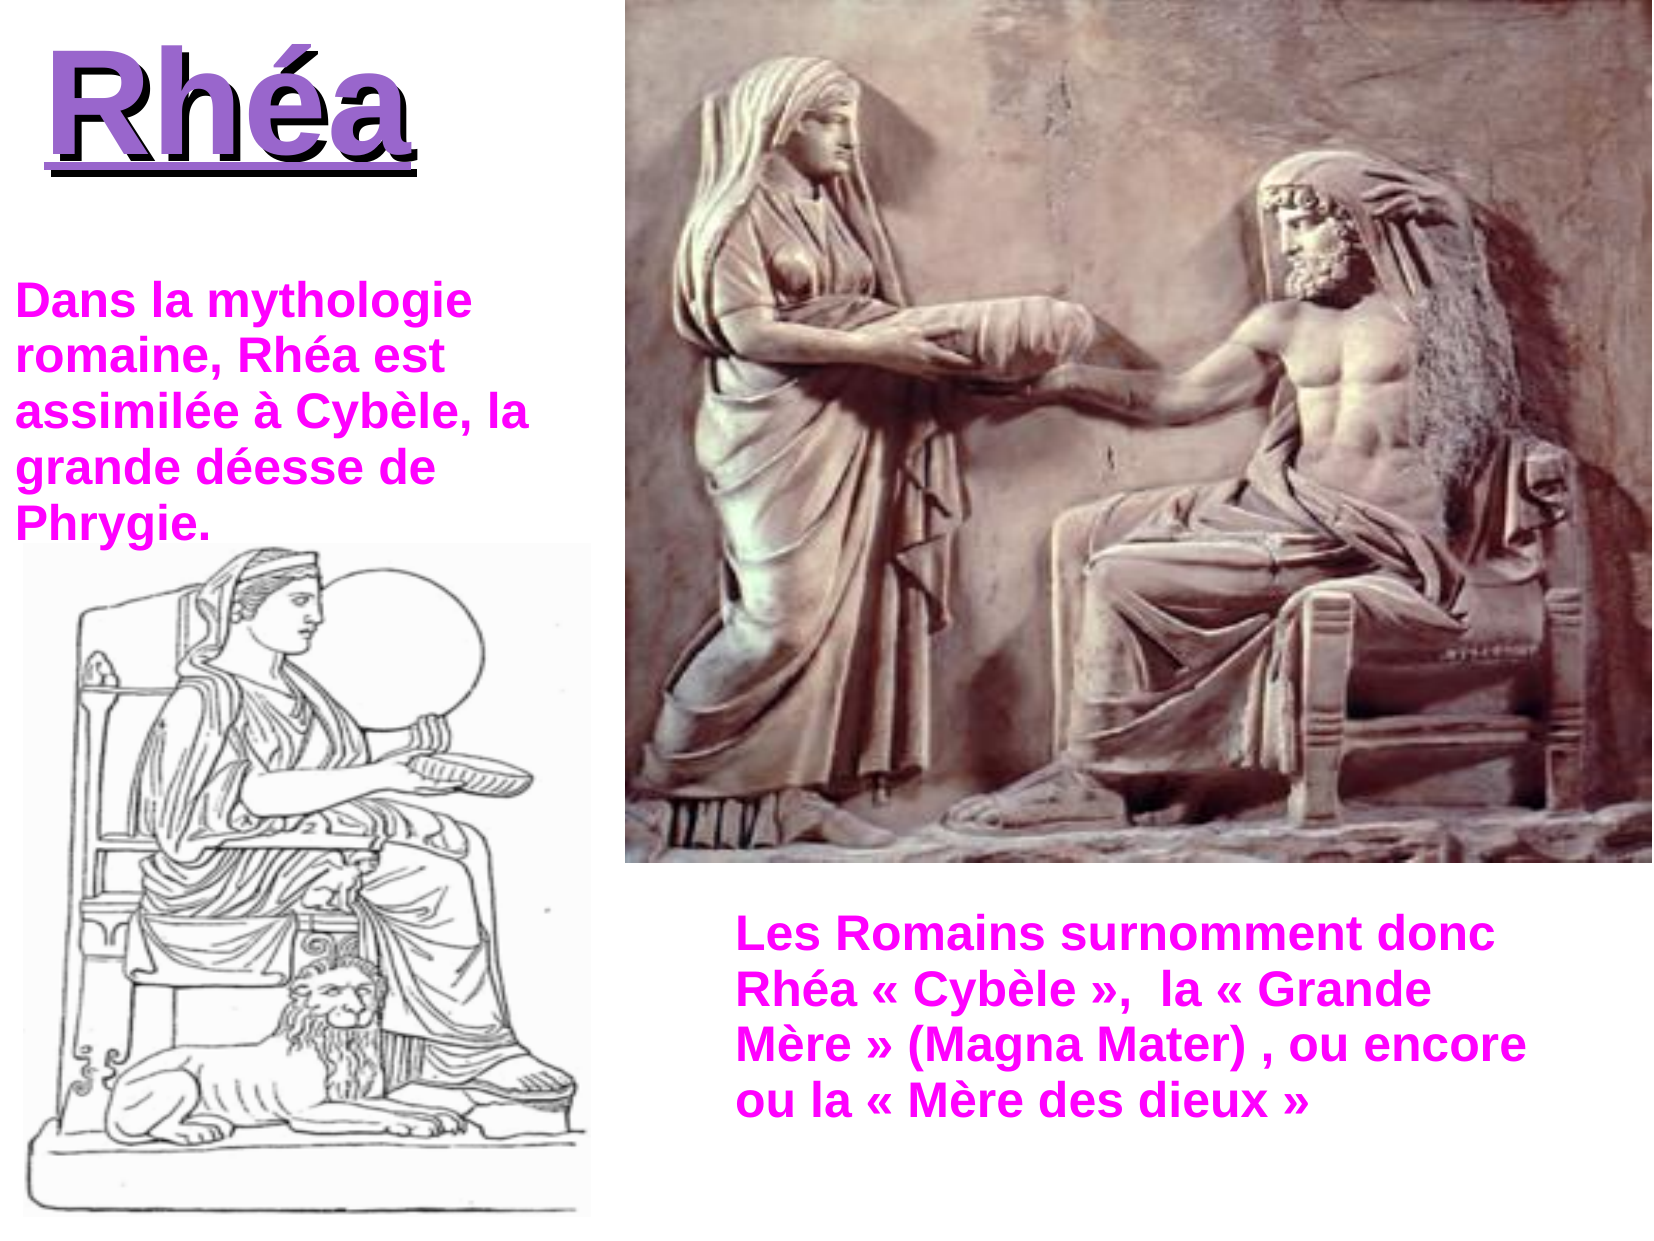

Rhéa
# Rhéa
Dans la mythologie romaine, Rhéa est assimilée à Cybèle, la grande déesse de Phrygie.
Les Romains surnomment donc Rhéa « Cybèle », la « Grande Mère » (Magna Mater) , ou encore ou la « Mère des dieux »